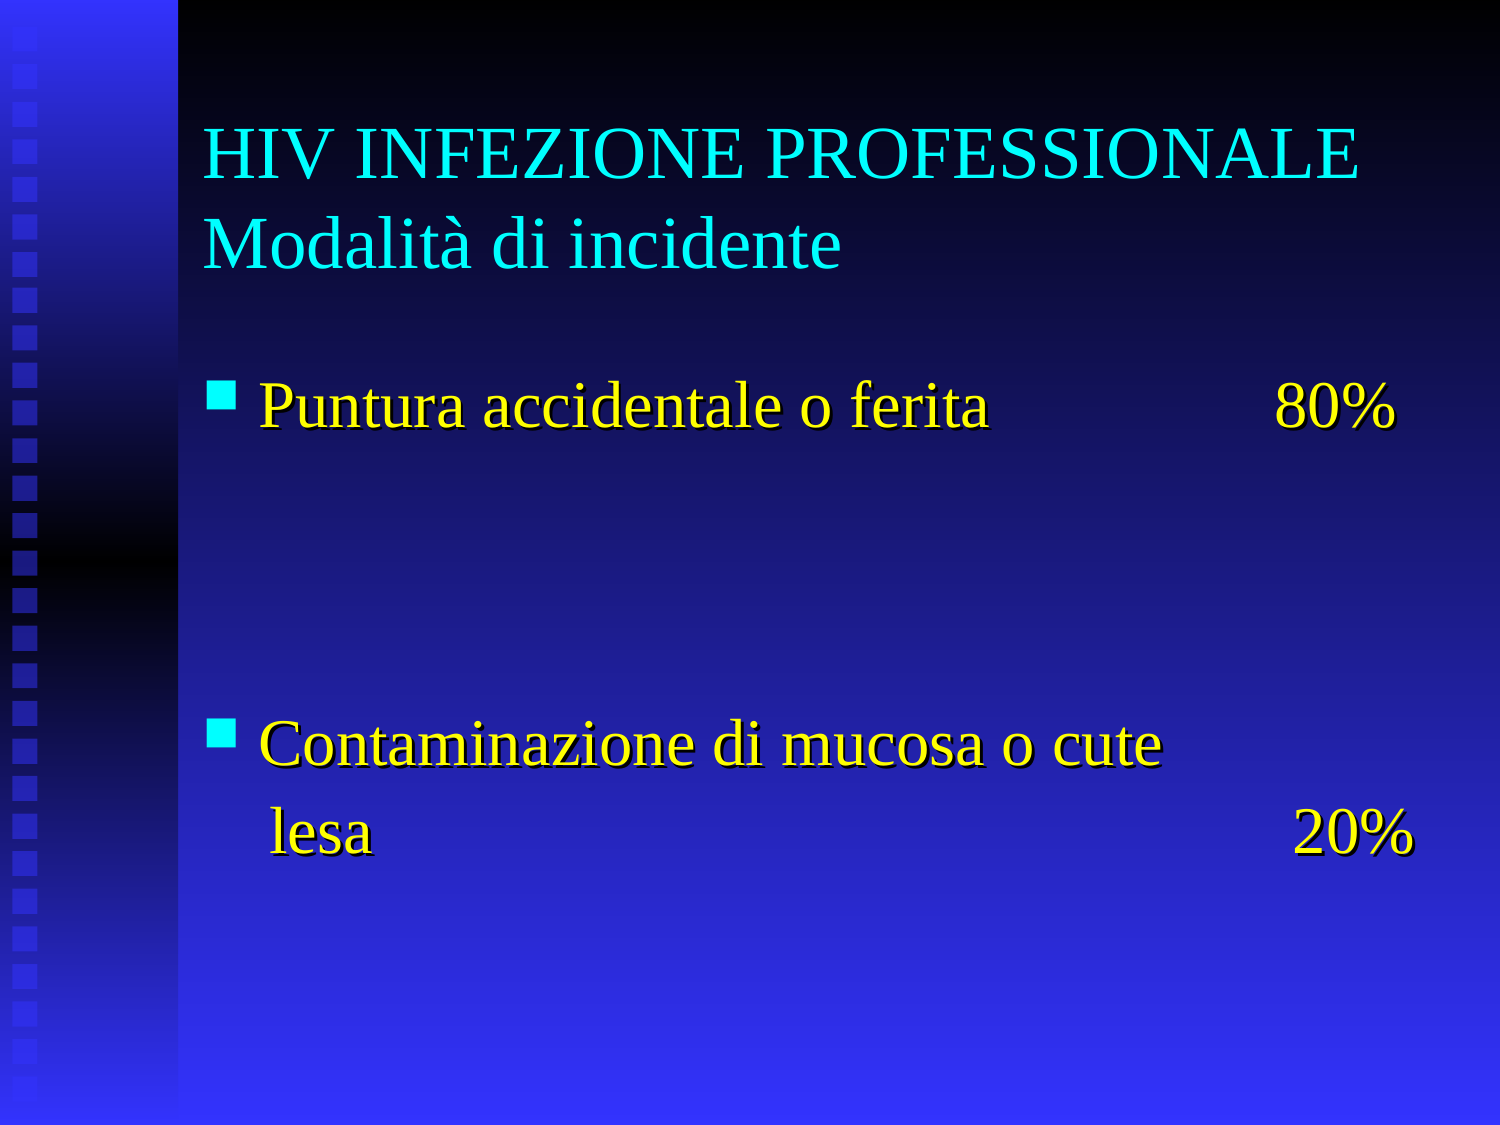

HIV INFEZIONE PROFESSIONALE
Modalità di incidente
Puntura accidentale o ferita 80%
Contaminazione di mucosa o cute
 lesa 20%